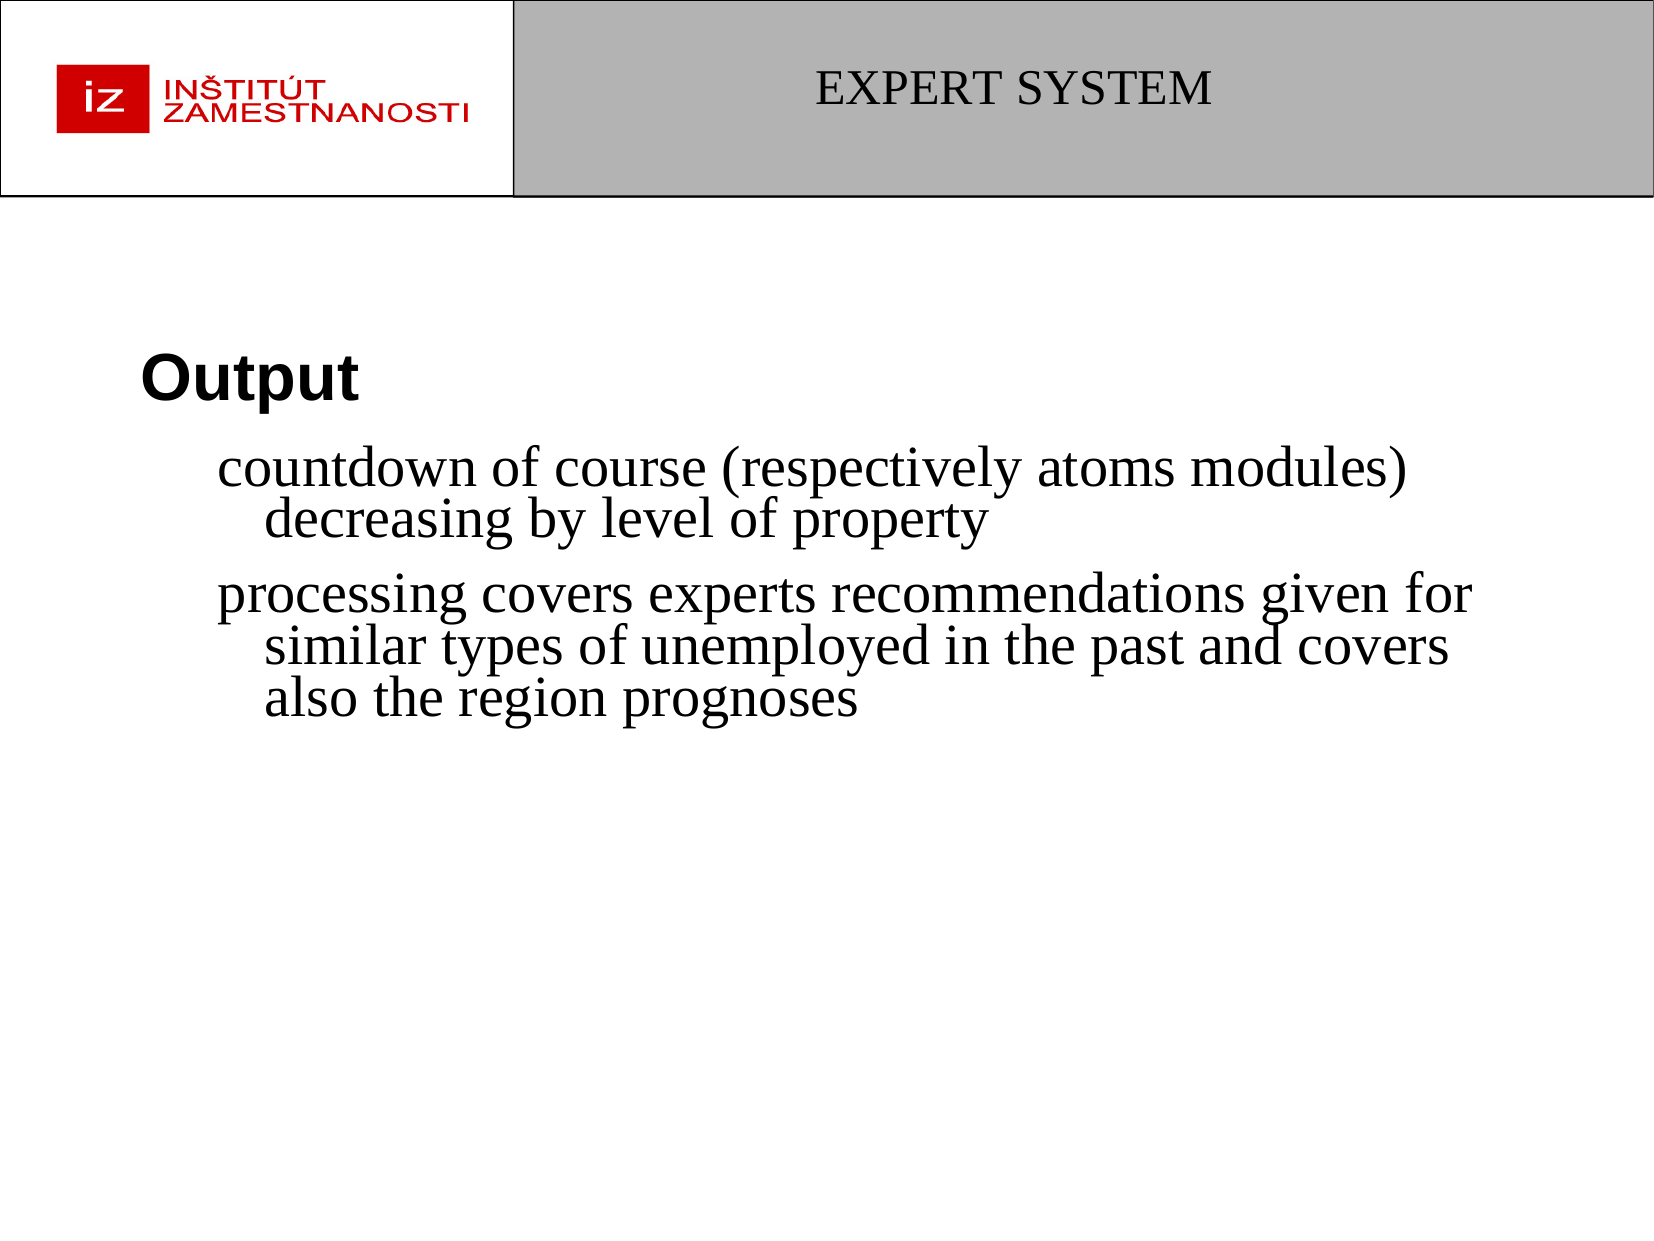

EXPERT SYSTEM
 EXPERTNÝ SYSTÉM
# Output
countdown of course (respectively atoms modules) decreasing by level of property
processing covers experts recommendations given for similar types of unemployed in the past and covers also the region prognoses